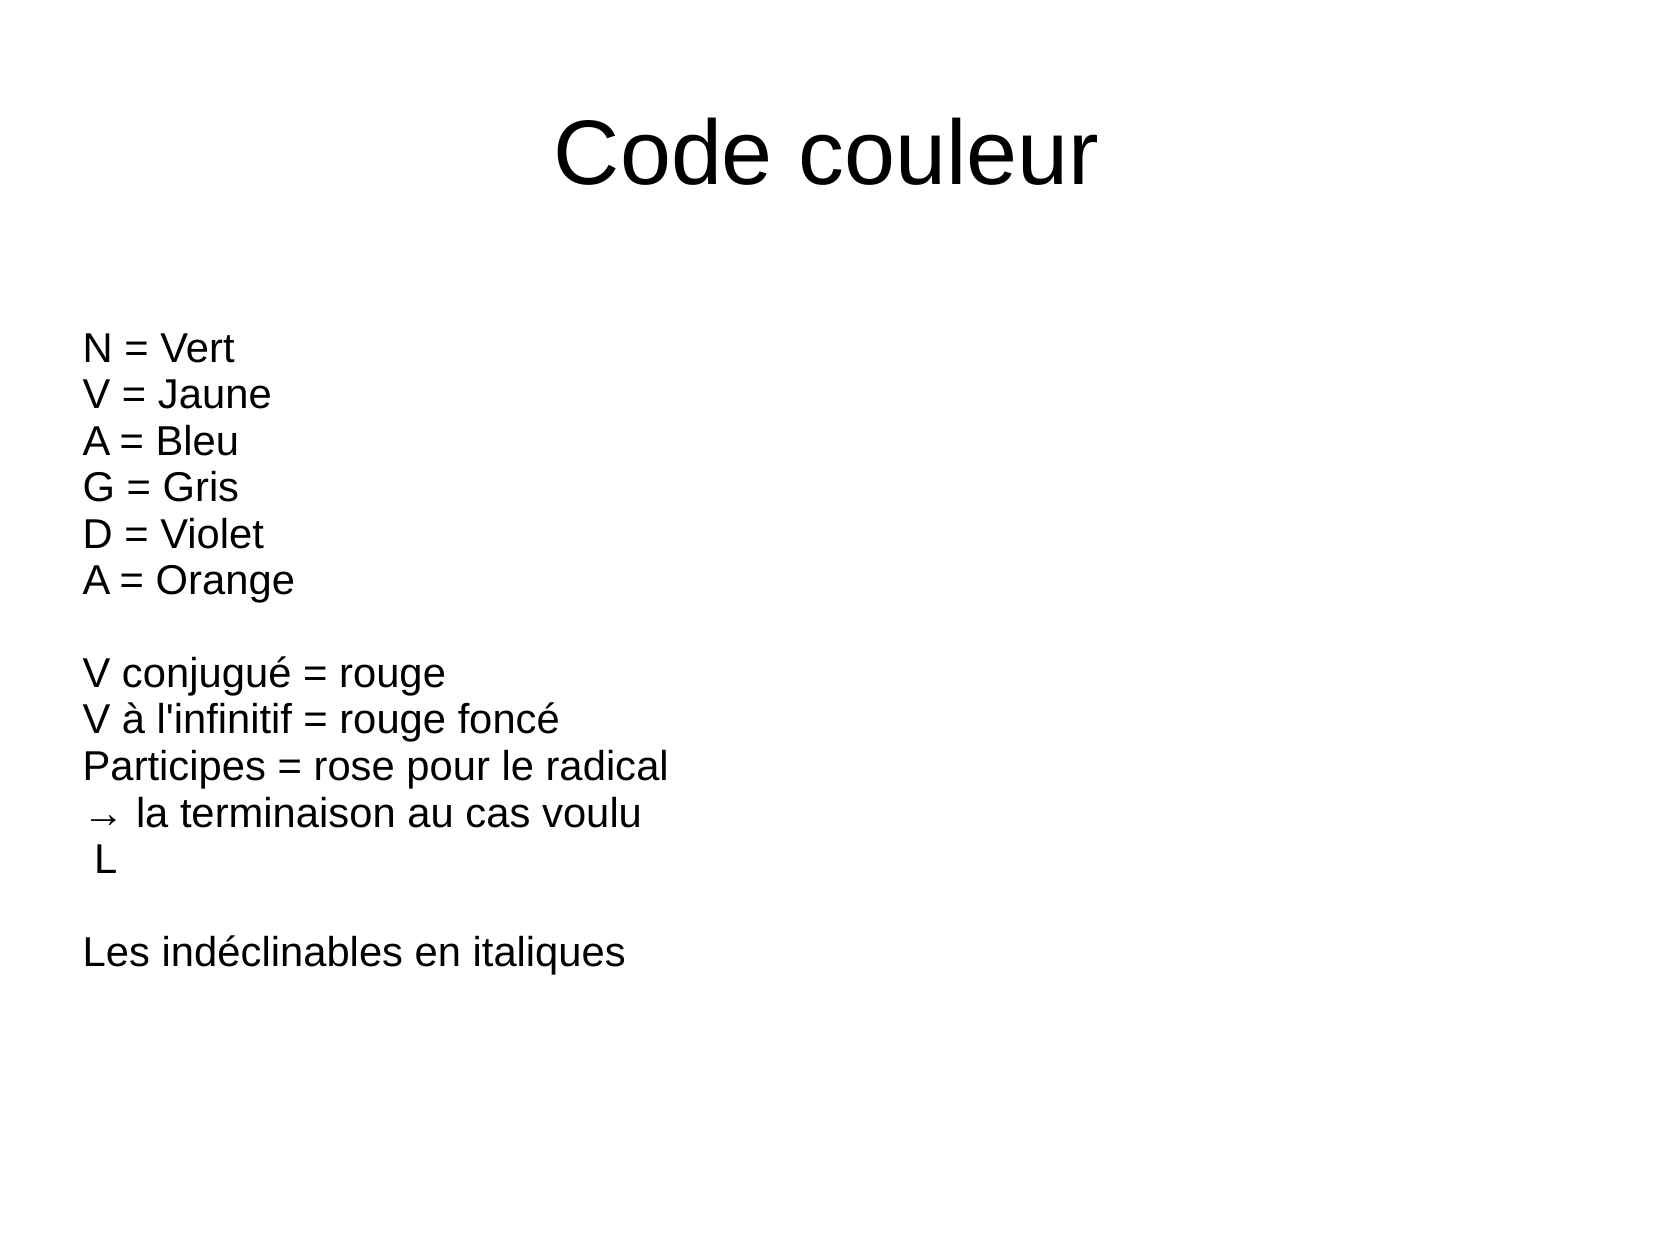

# Code couleur
N = Vert
V = Jaune
A = Bleu
G = Gris
D = Violet
A = Orange
V conjugué = rouge
V à l'infinitif = rouge foncé
Participes = rose pour le radical
→ la terminaison au cas voulu
 L
Les indéclinables en italiques